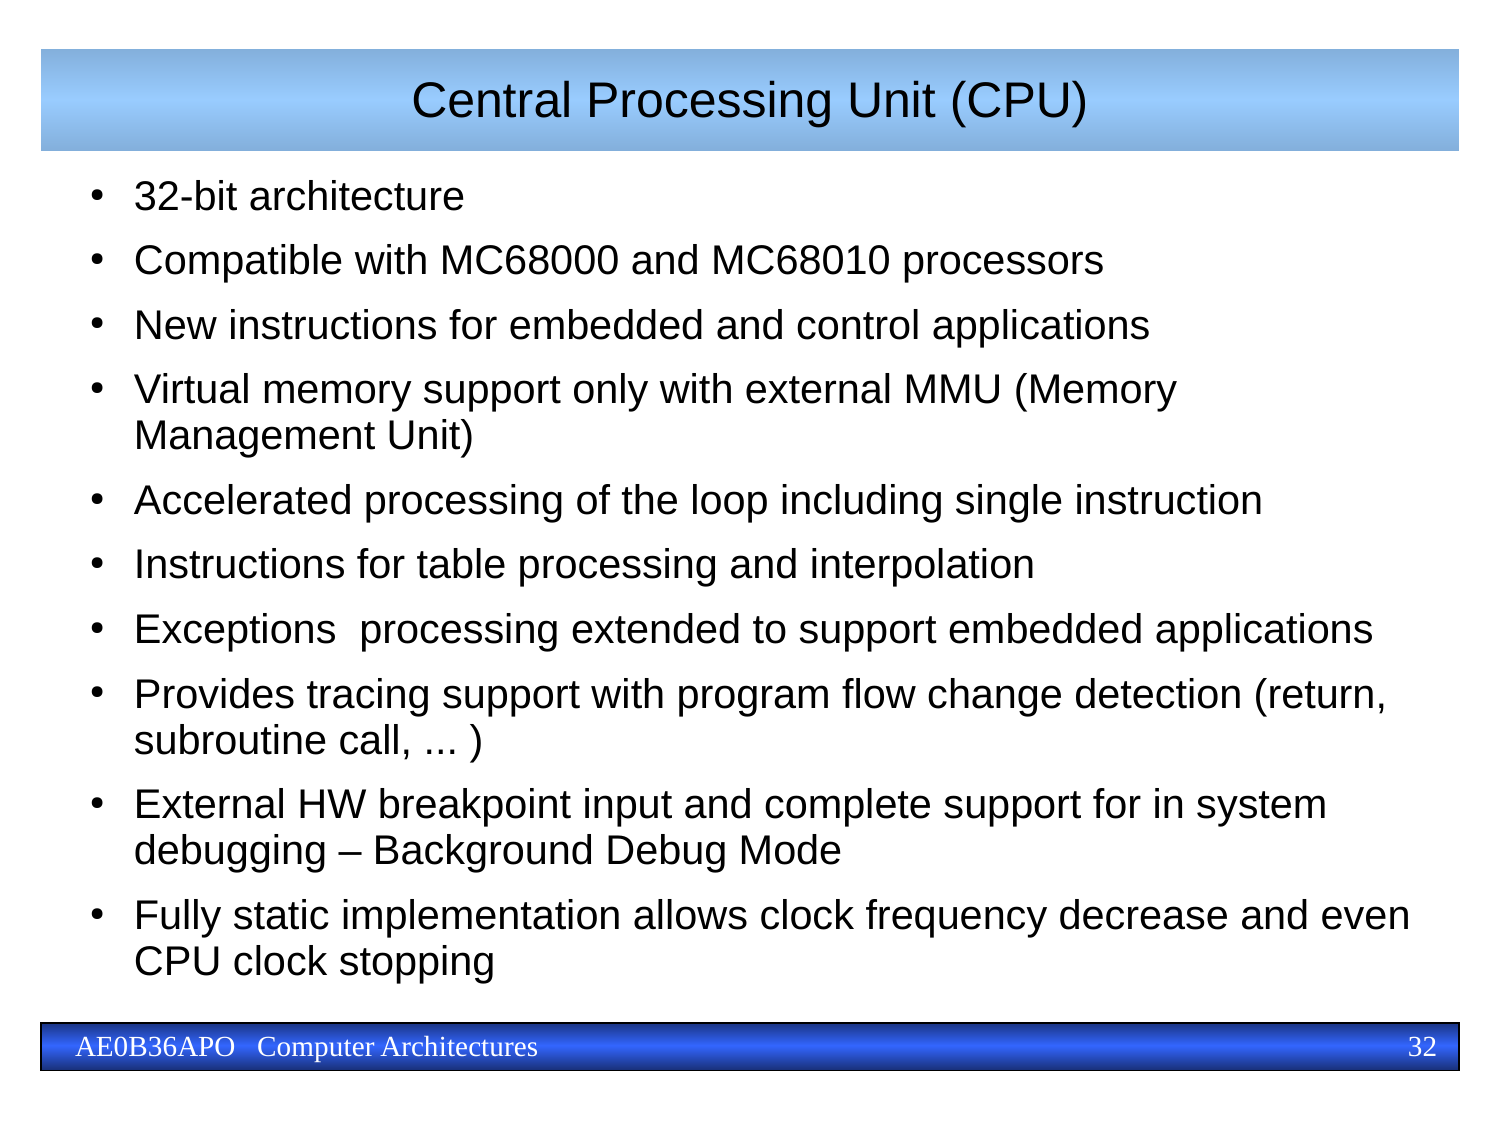

# Central Processing Unit (CPU)
32-bit architecture
Compatible with MC68000 and MC68010 processors
New instructions for embedded and control applications
Virtual memory support only with external MMU (Memory Management Unit)
Accelerated processing of the loop including single instruction
Instructions for table processing and interpolation
Exceptions processing extended to support embedded applications
Provides tracing support with program flow change detection (return, subroutine call, ... )
External HW breakpoint input and complete support for in system debugging – Background Debug Mode
Fully static implementation allows clock frequency decrease and even CPU clock stopping
AE0B36APO Computer Architectures
32